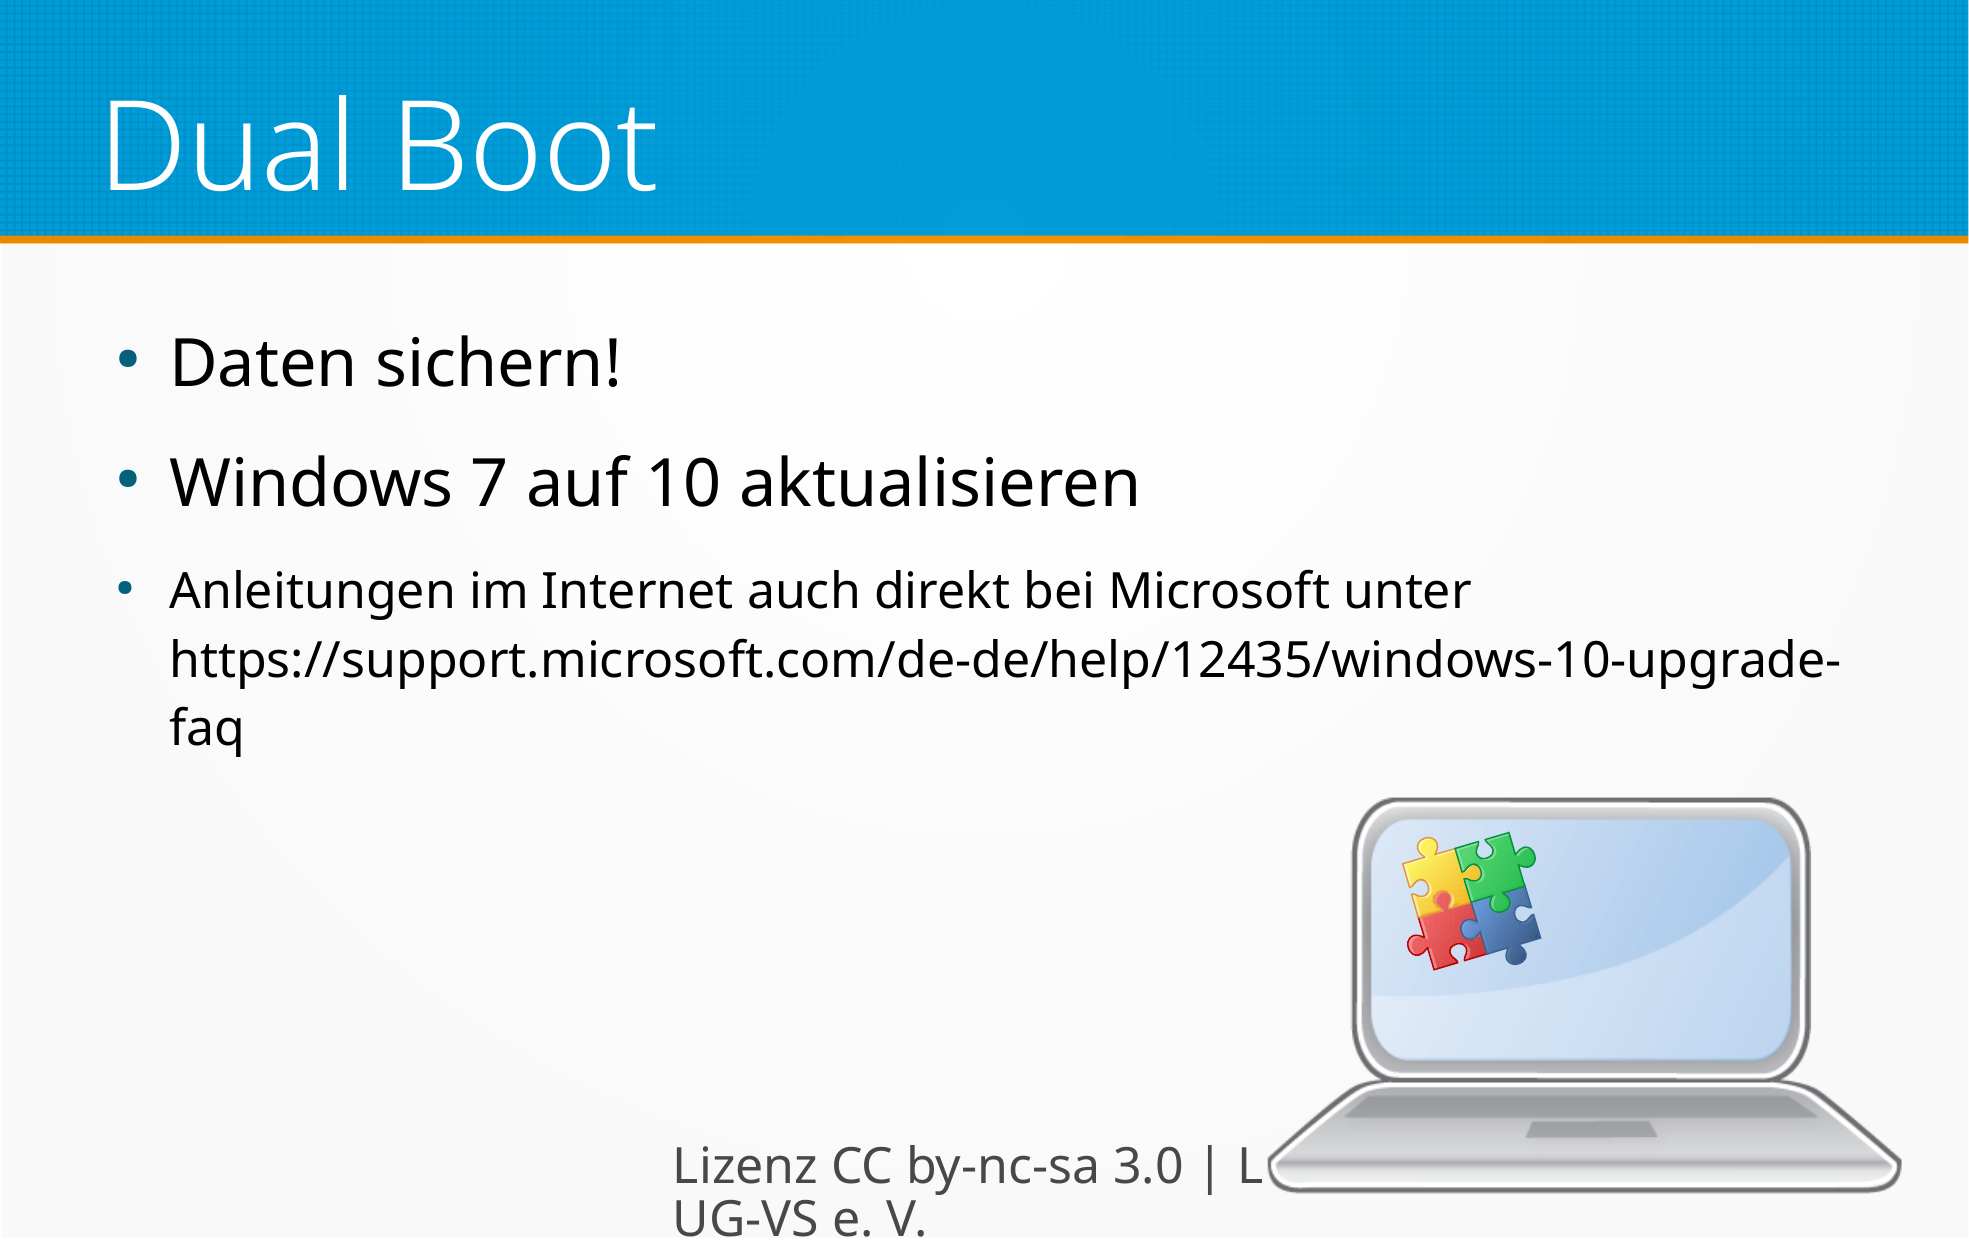

# Dual Boot
Daten sichern!
Windows 7 auf 10 aktualisieren
Anleitungen im Internet auch direkt bei Microsoft unter https://support.microsoft.com/de-de/help/12435/windows-10-upgrade-faq
Lizenz CC by-nc-sa 3.0 | LUG-VS e. V.
3